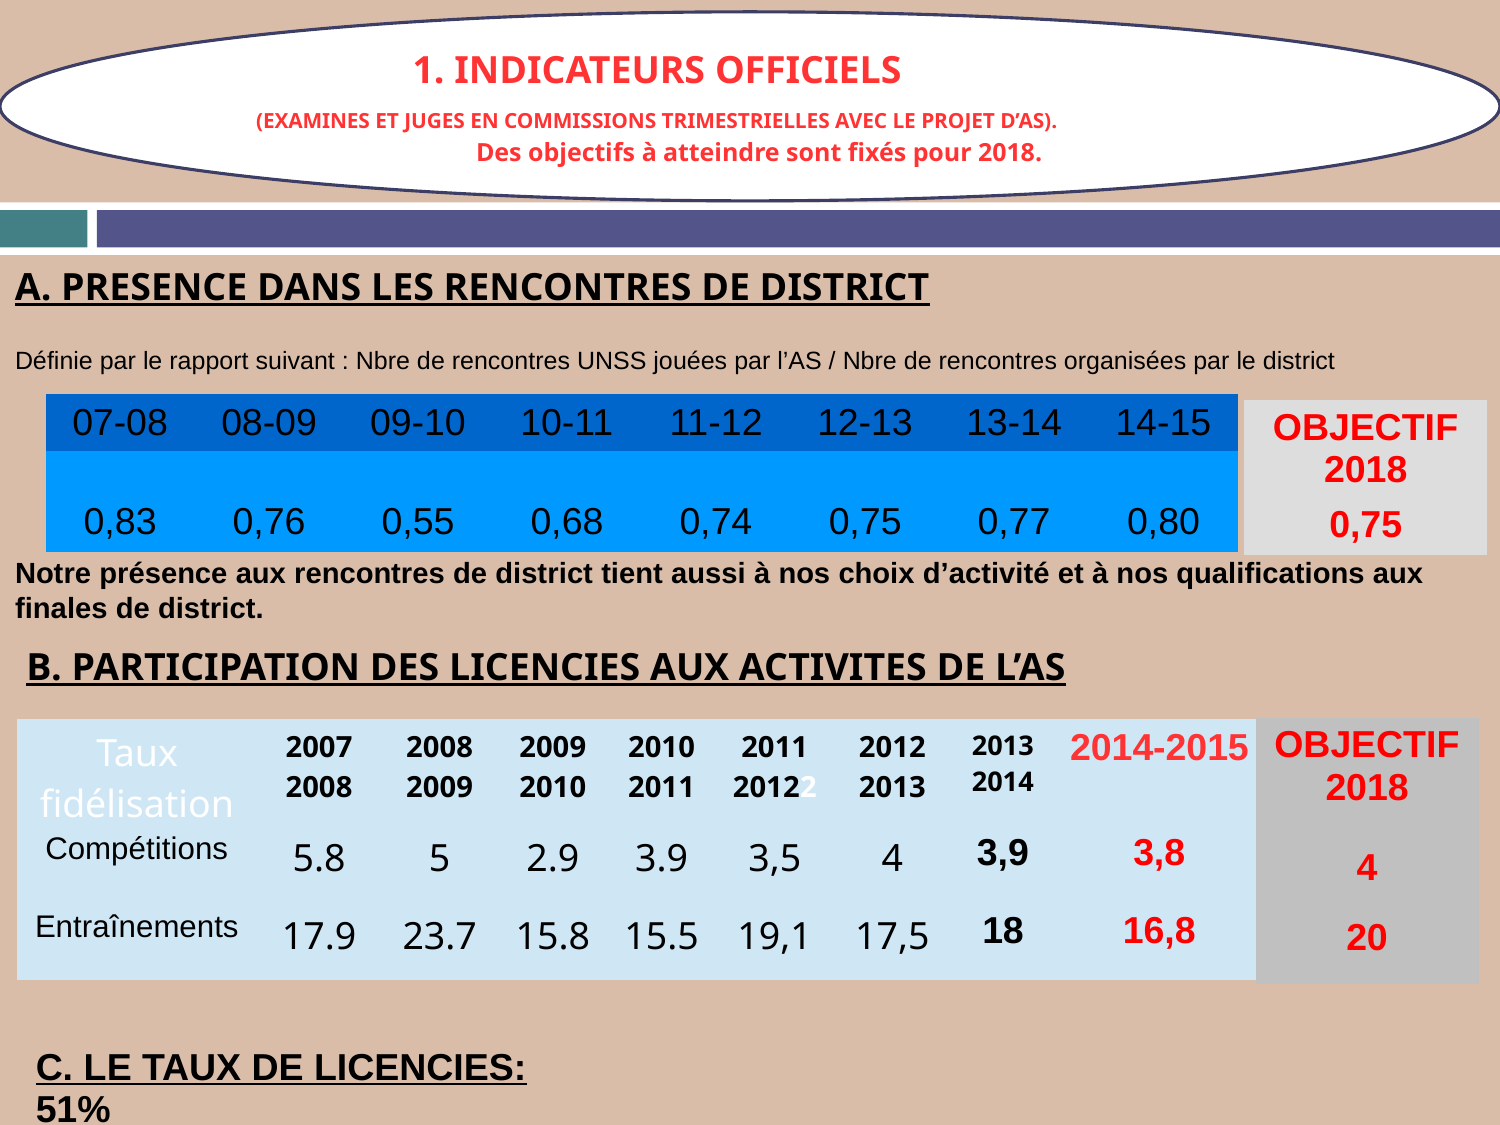

1. INDICATEURS OFFICIELS (EXAMINES ET JUGES EN COMMISSIONS TRIMESTRIELLES AVEC LE PROJET D’AS).
 Des objectifs à atteindre sont fixés pour 2018.
Définie par le rapport suivant : Nbre de rencontres UNSS jouées par l’AS / Nbre de rencontres organisées par le district
Notre présence aux rencontres de district tient aussi à nos choix d’activité et à nos qualifications aux finales de district.
A. PRESENCE DANS LES RENCONTRES DE DISTRICT
| 07-08 | 08-09 | 09-10 | 10-11 | 11-12 | 12-13 | 13-14 | 14-15 |
| --- | --- | --- | --- | --- | --- | --- | --- |
| 0,83 | 0,76 | 0,55 | 0,68 | 0,74 | 0,75 | 0,77 | 0,80 |
| OBJECTIF 2018 |
| --- |
| 0,75 |
B. PARTICIPATION DES LICENCIES AUX ACTIVITES DE L’AS
| OBJECTIF 2018 |
| --- |
| 4 |
| 20 |
| Taux fidélisation | 2007 2008 | 2008 2009 | 2009 2010 | 2010 2011 | 2011 20122 | 2012 2013 | 2013 2014 | 2014-2015 |
| --- | --- | --- | --- | --- | --- | --- | --- | --- |
| Compétitions | 5.8 | 5 | 2.9 | 3.9 | 3,5 | 4 | 3,9 | 3,8 |
| Entraînements | 17.9 | 23.7 | 15.8 | 15.5 | 19,1 | 17,5 | 18 | 16,8 |
C. LE TAUX DE LICENCIES: 51%